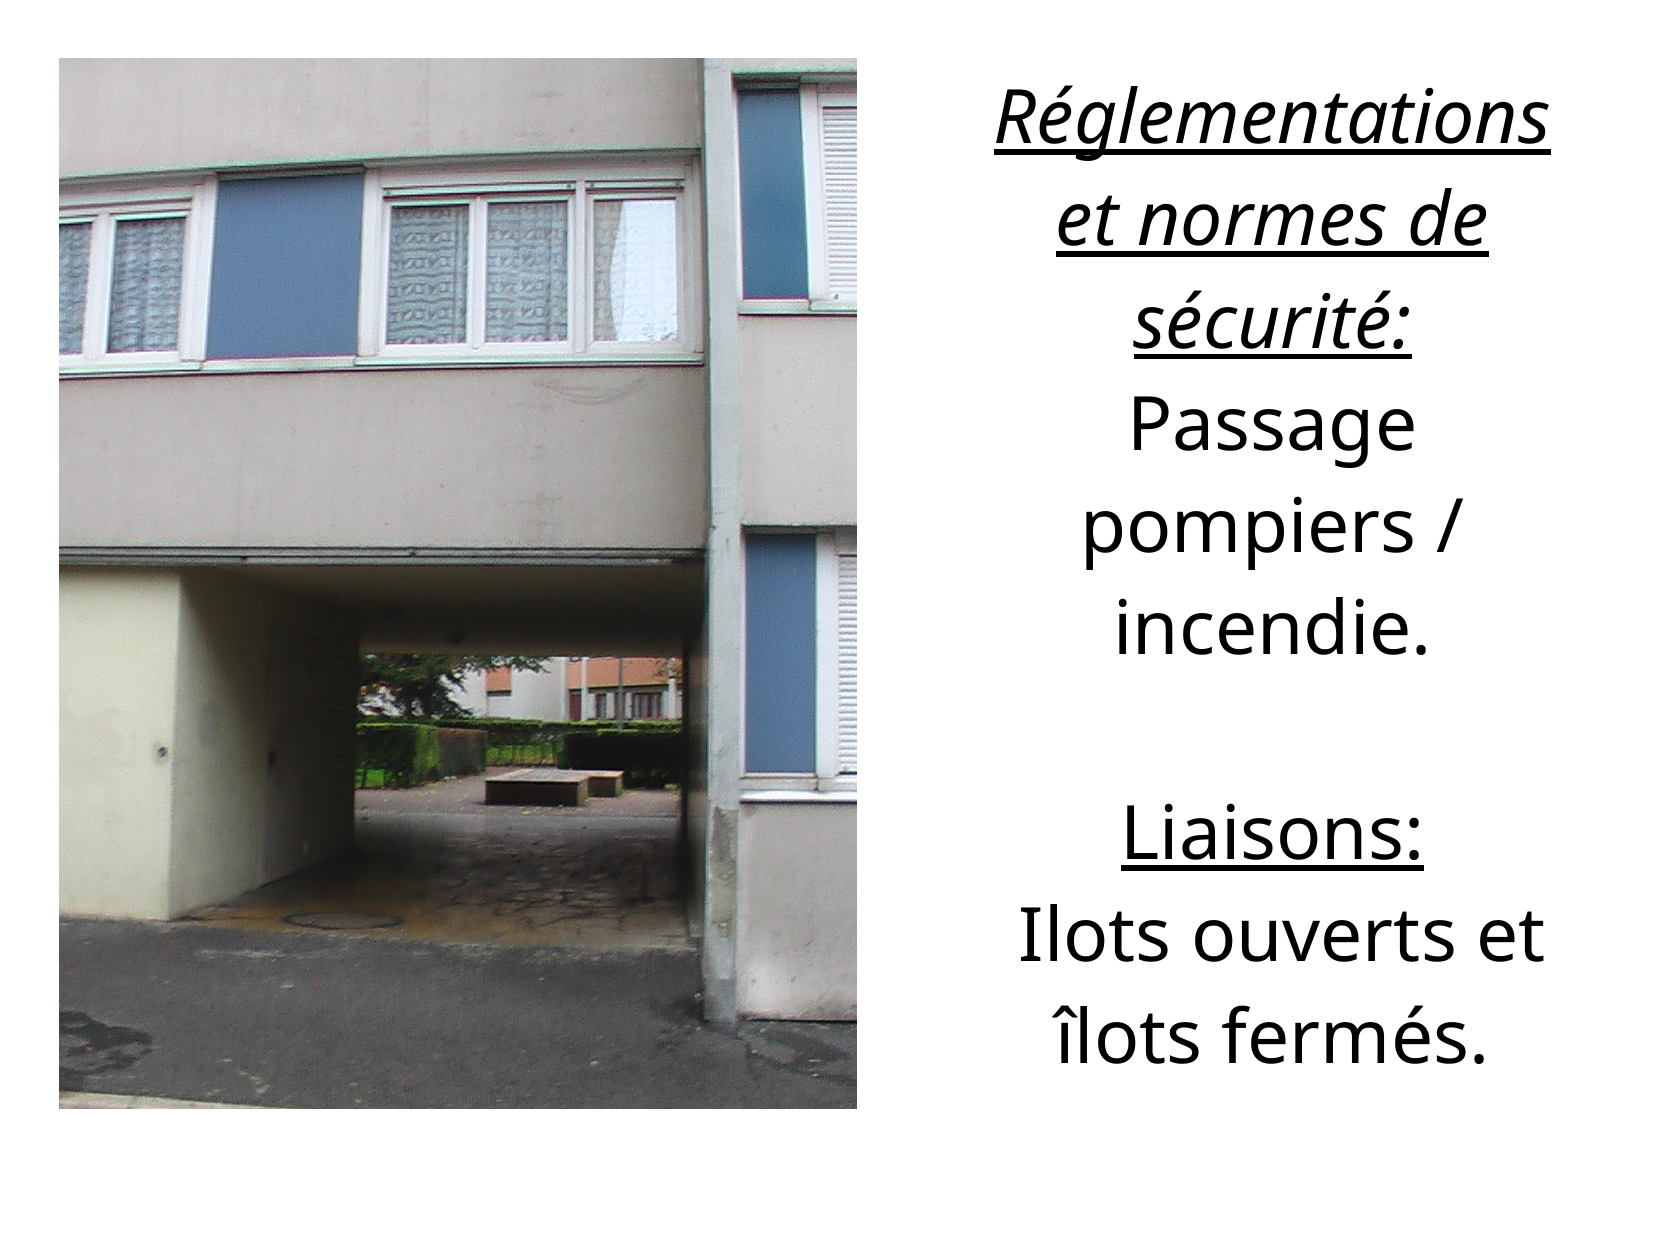

# Réglementations et normes de sécurité: Passage pompiers / incendie. Liaisons: Ilots ouverts et îlots fermés.